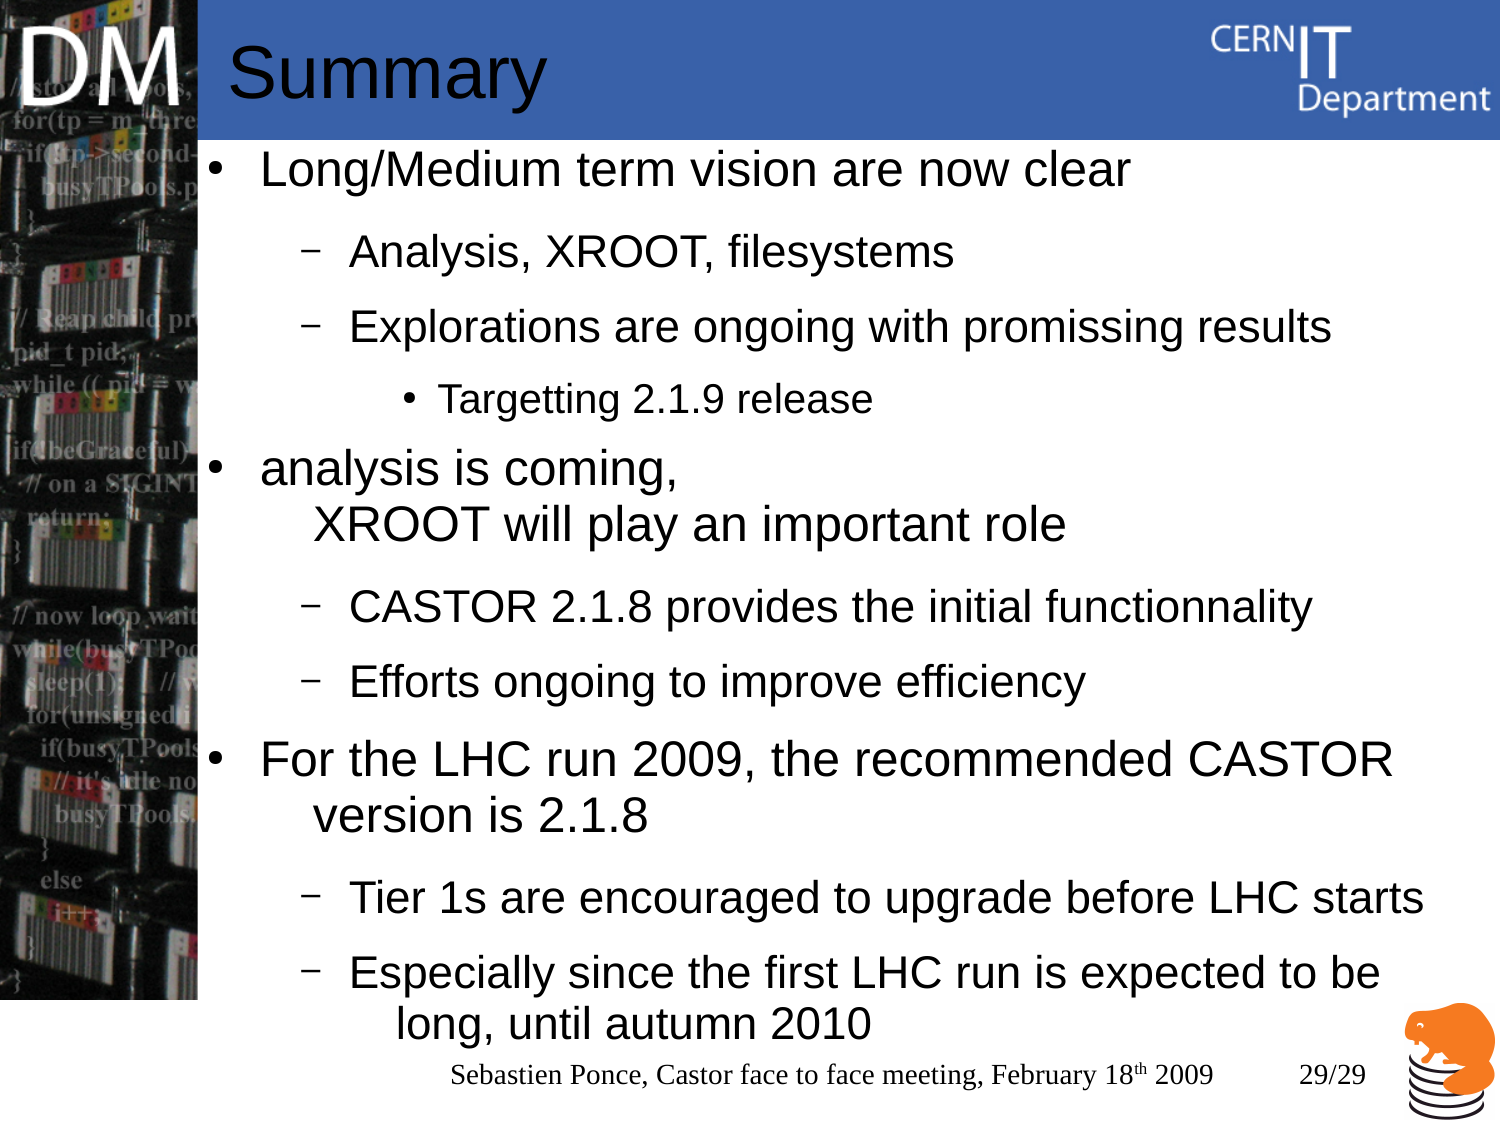

# Summary
Long/Medium term vision are now clear
Analysis, XROOT, filesystems
Explorations are ongoing with promissing results
Targetting 2.1.9 release
analysis is coming,
XROOT will play an important role
CASTOR 2.1.8 provides the initial functionnality
Efforts ongoing to improve efficiency
For the LHC run 2009, the recommended CASTOR version is 2.1.8
Tier 1s are encouraged to upgrade before LHC starts
Especially since the first LHC run is expected to be long, until autumn 2010